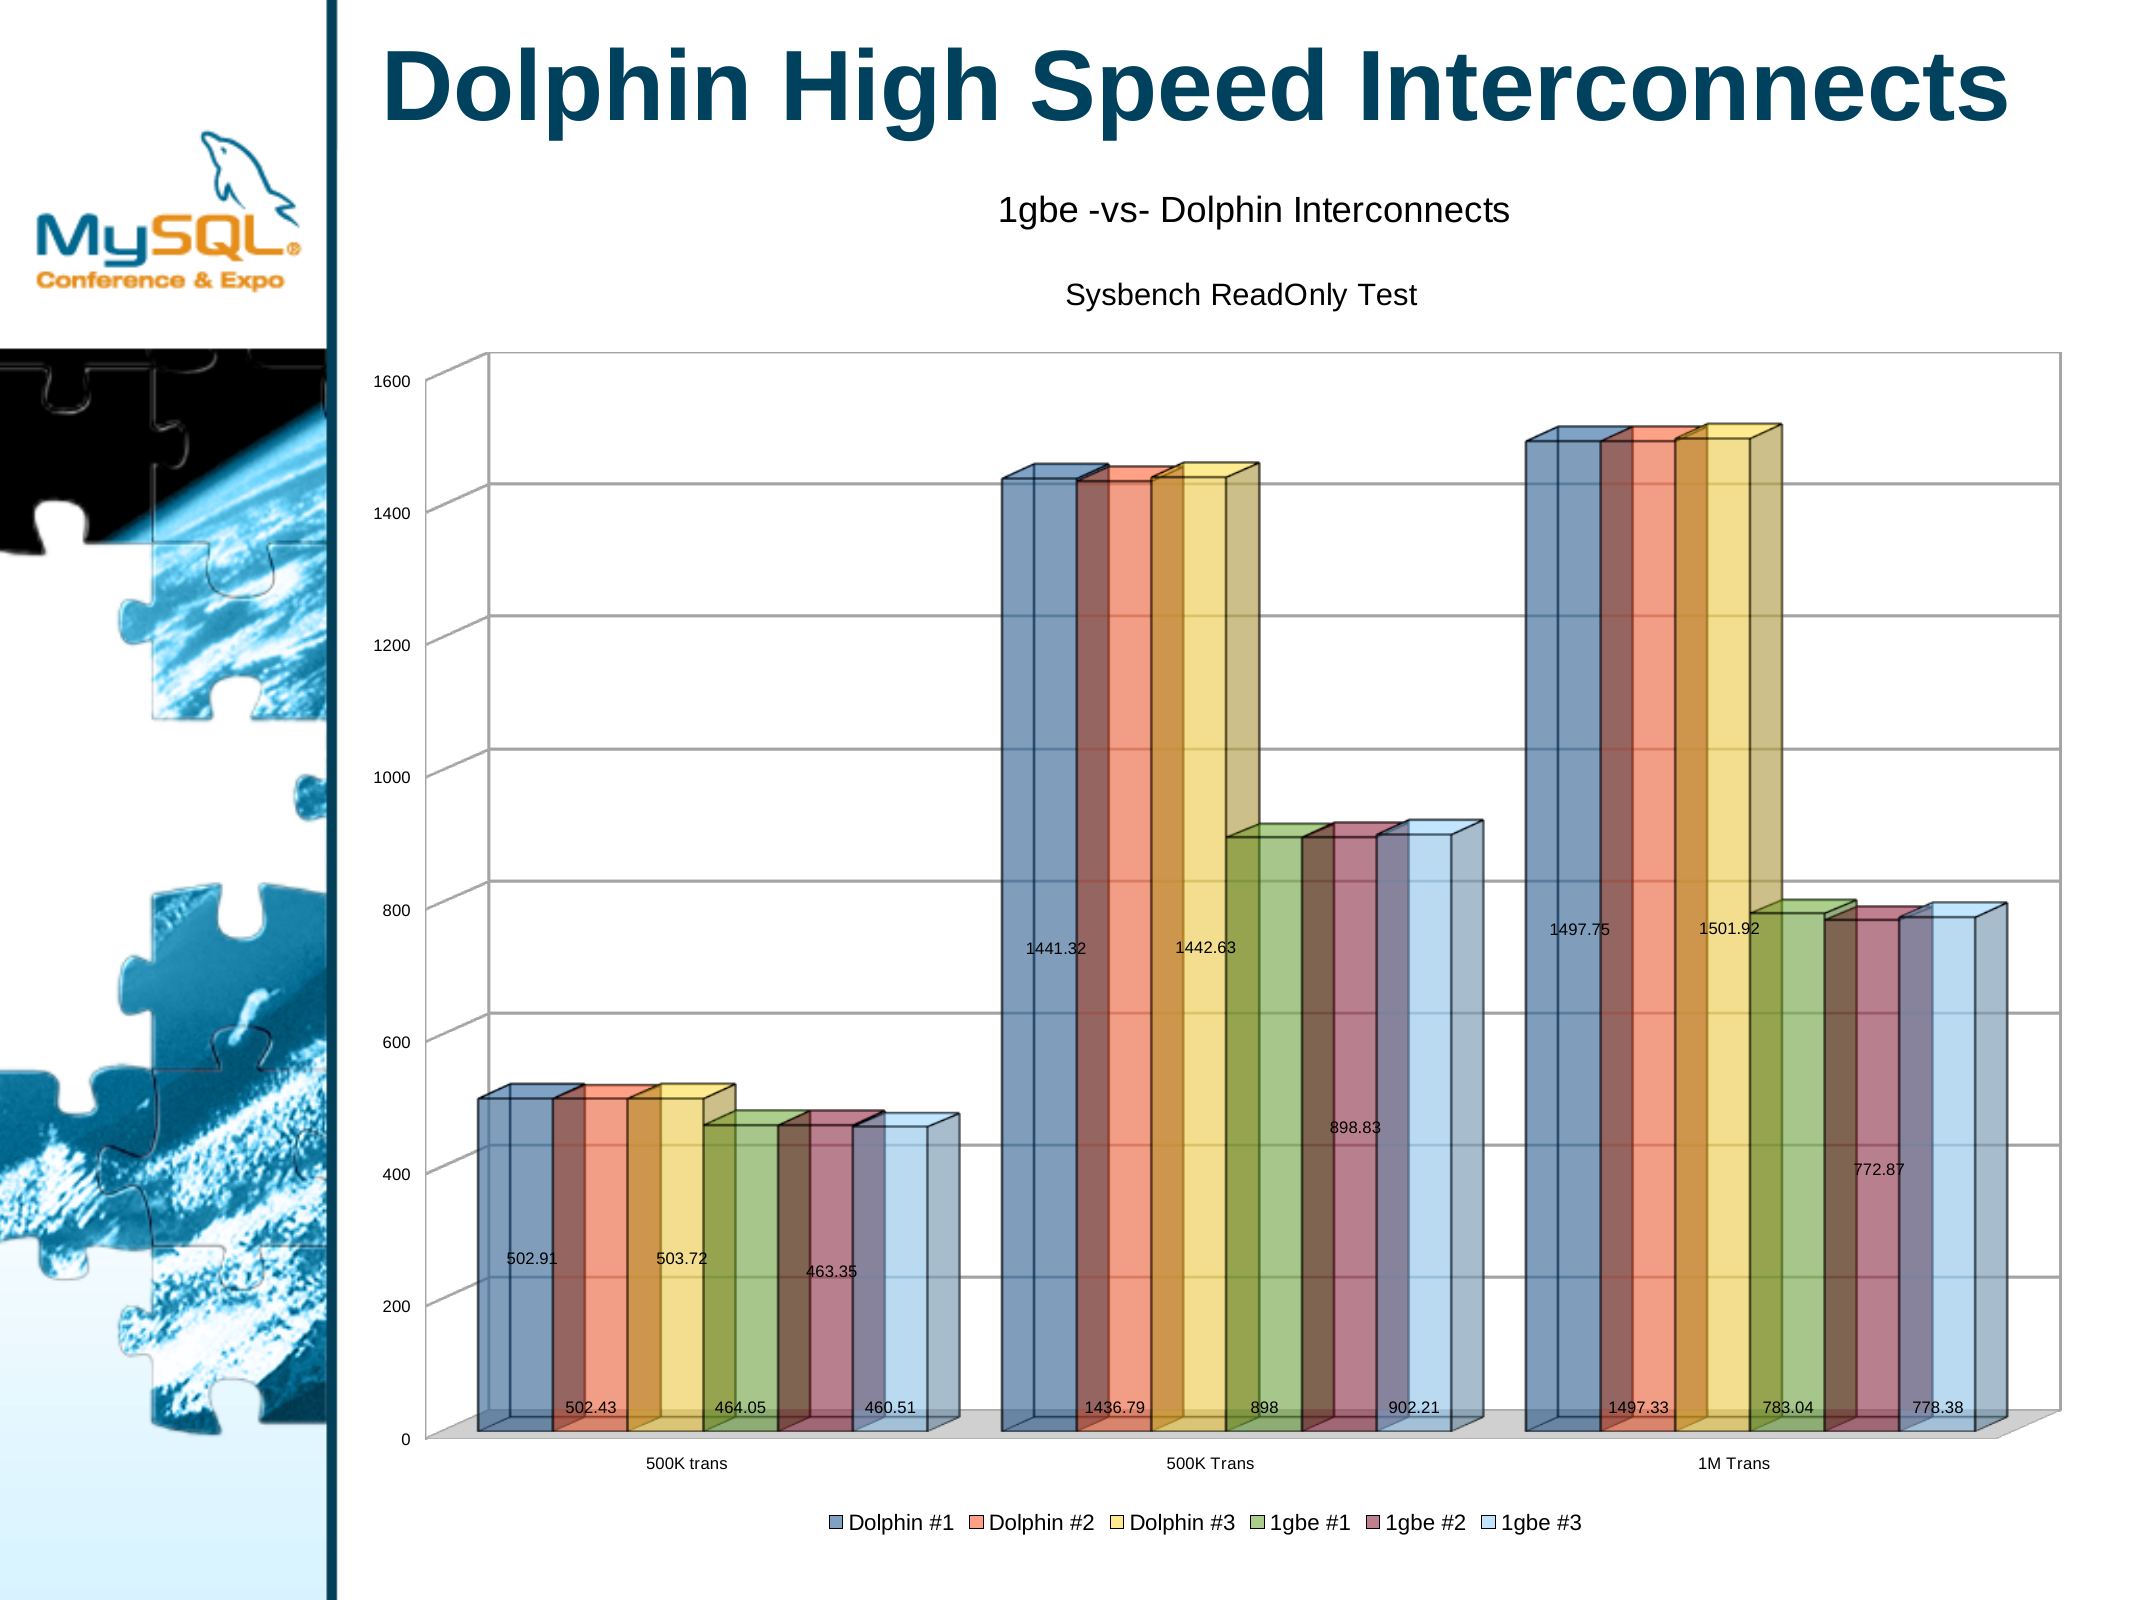

# Dolphin High Speed Interconnects
[unsupported chart]